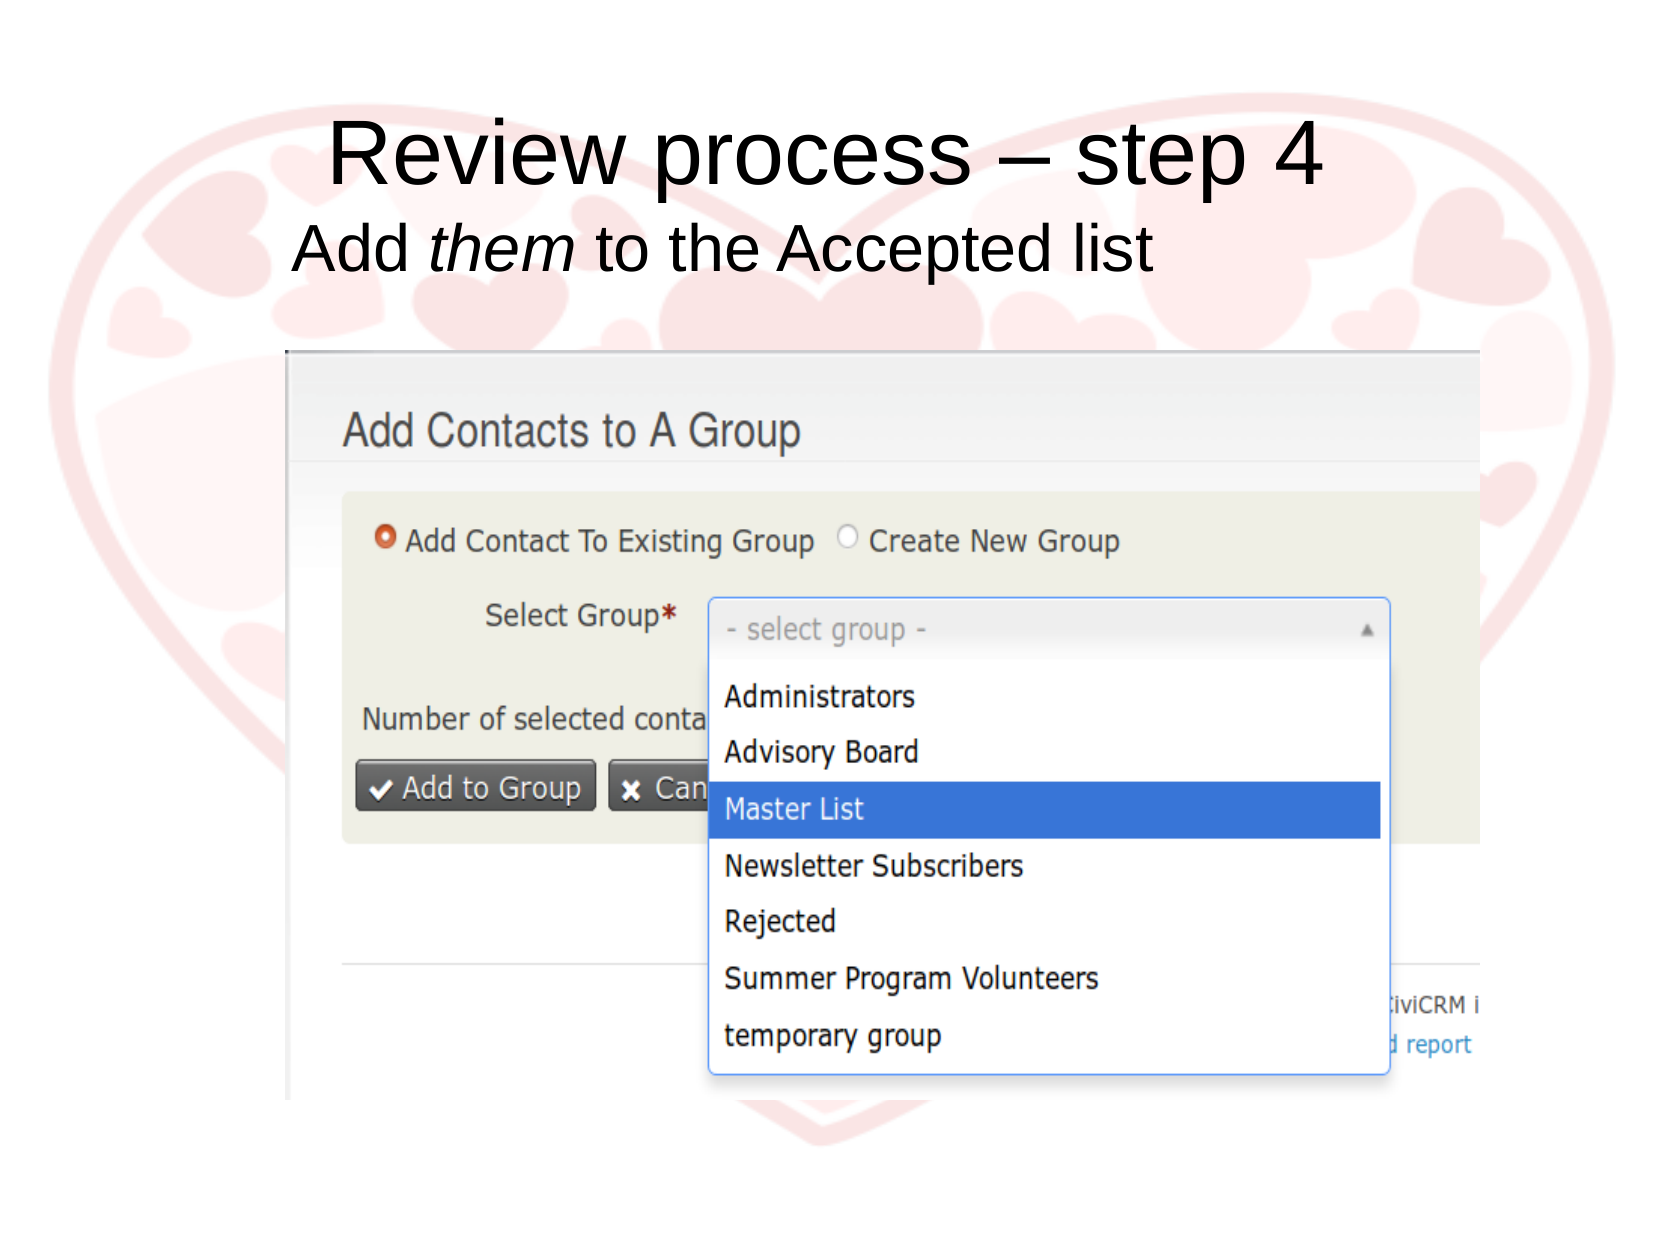

# Review process – step 4
Add them to the Accepted list